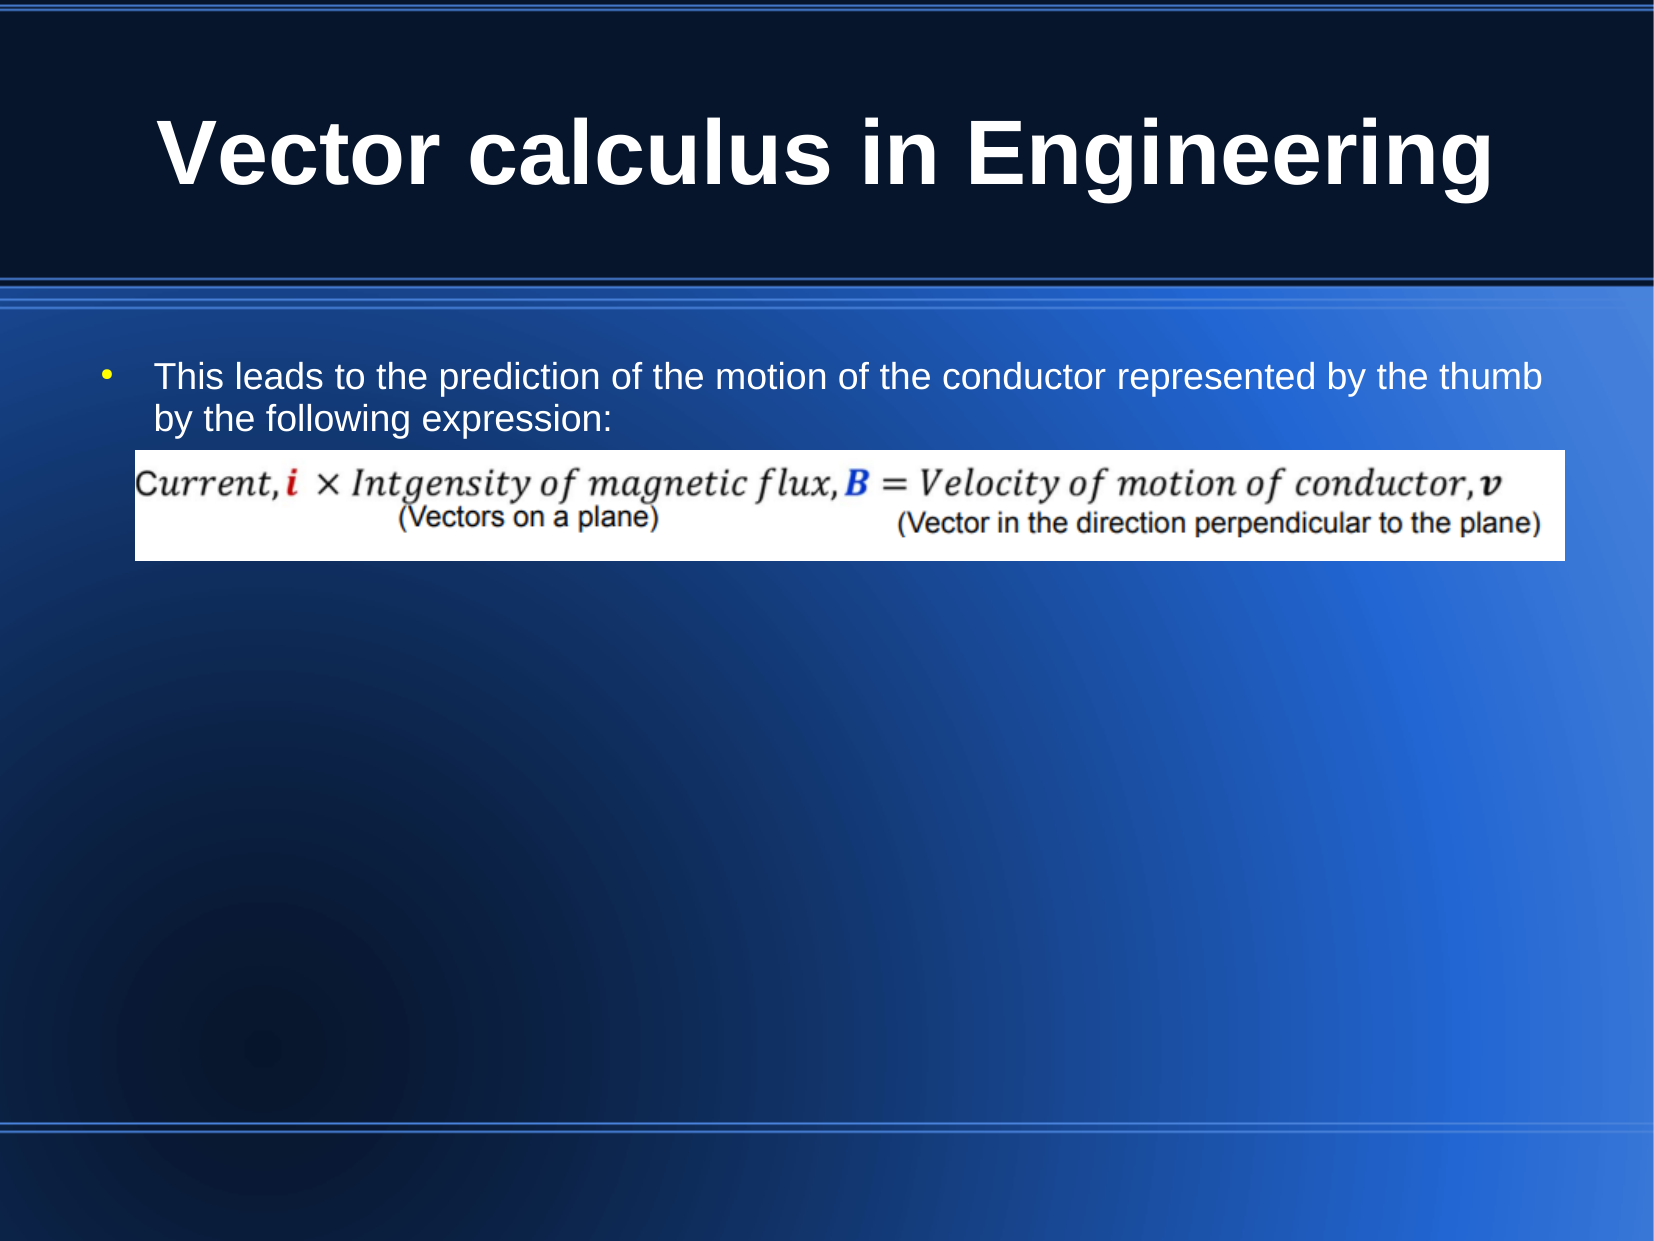

# Vector calculus in Engineering
This leads to the prediction of the motion of the conductor represented by the thumb by the following expression: